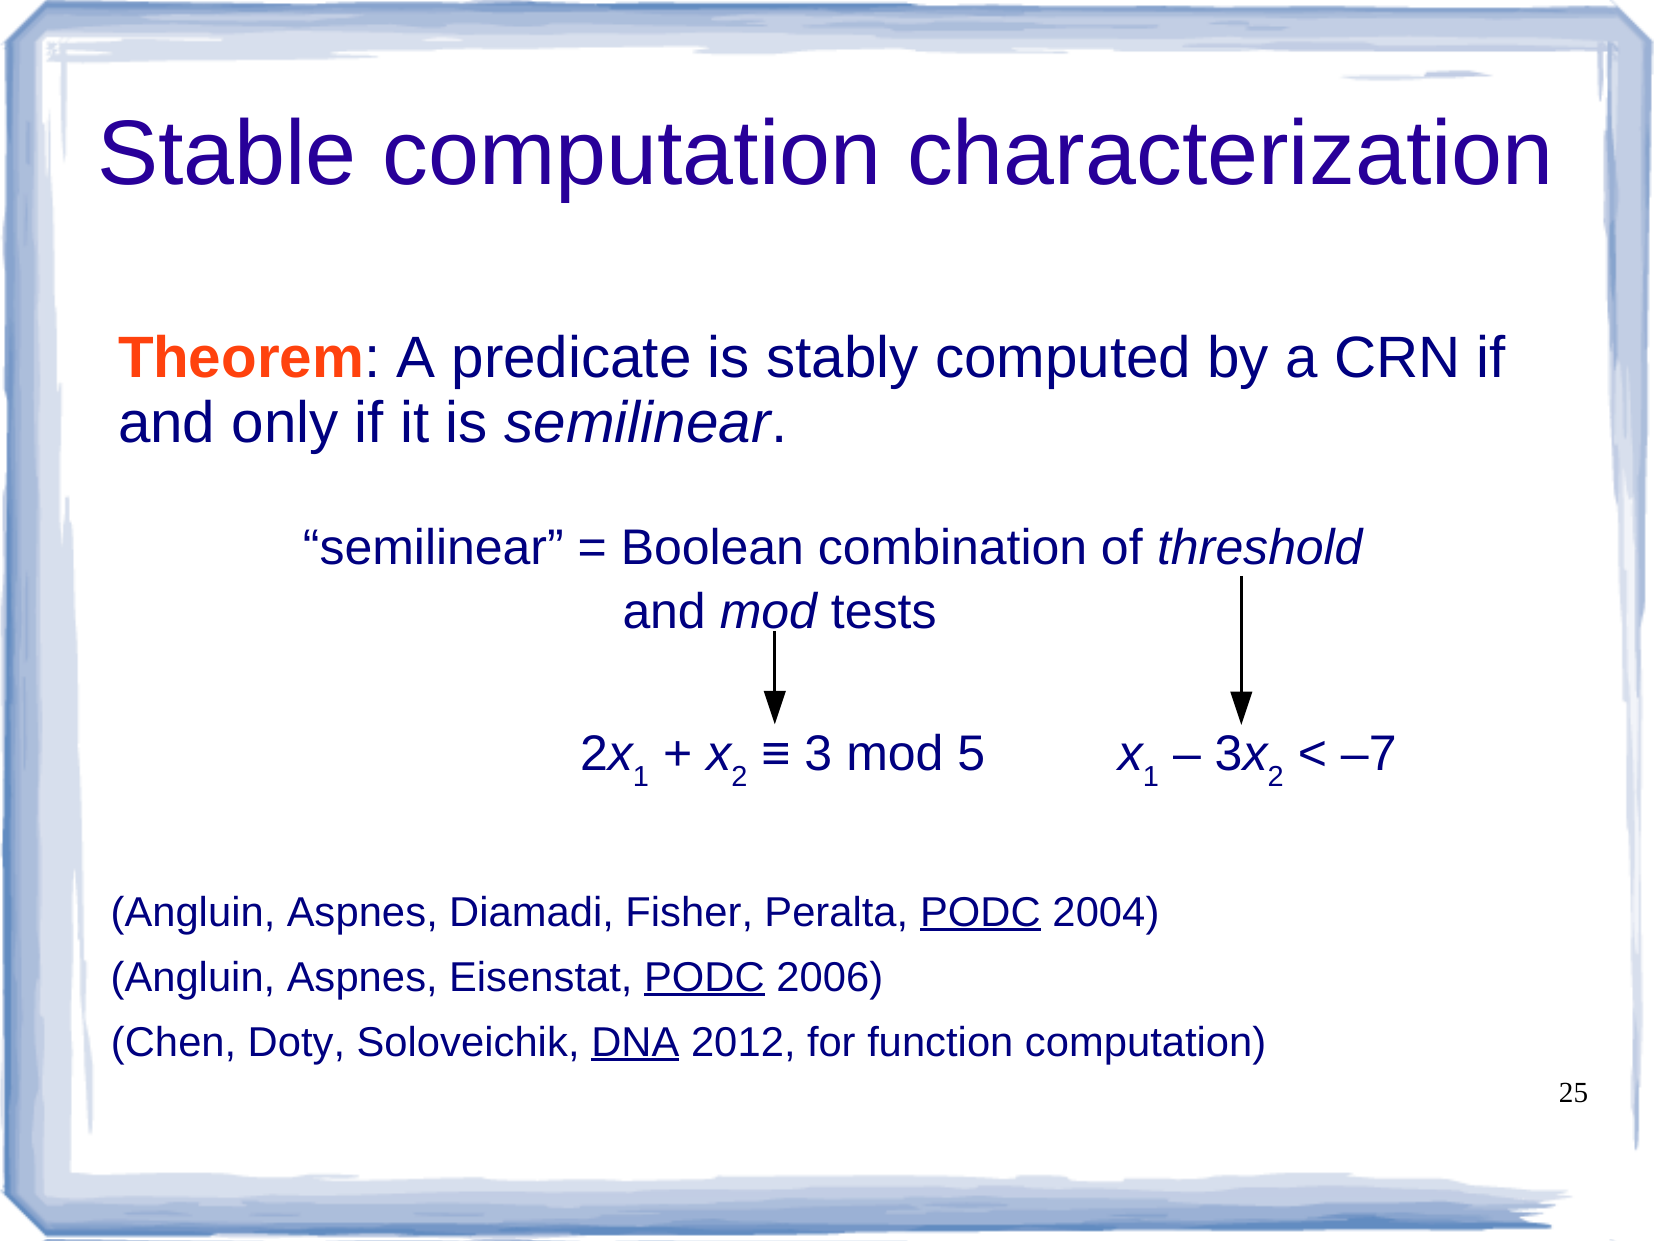

# Stable computation characterization
Theorem: A predicate is stably computed by a CRN if and only if it is semilinear.
“semilinear” = Boolean combination of threshold
and mod tests
2x1 + x2 ≡ 3 mod 5
x1 – 3x2 < –7
(Angluin, Aspnes, Diamadi, Fisher, Peralta, PODC 2004)
(Angluin, Aspnes, Eisenstat, PODC 2006)
(Chen, Doty, Soloveichik, DNA 2012, for function computation)
25